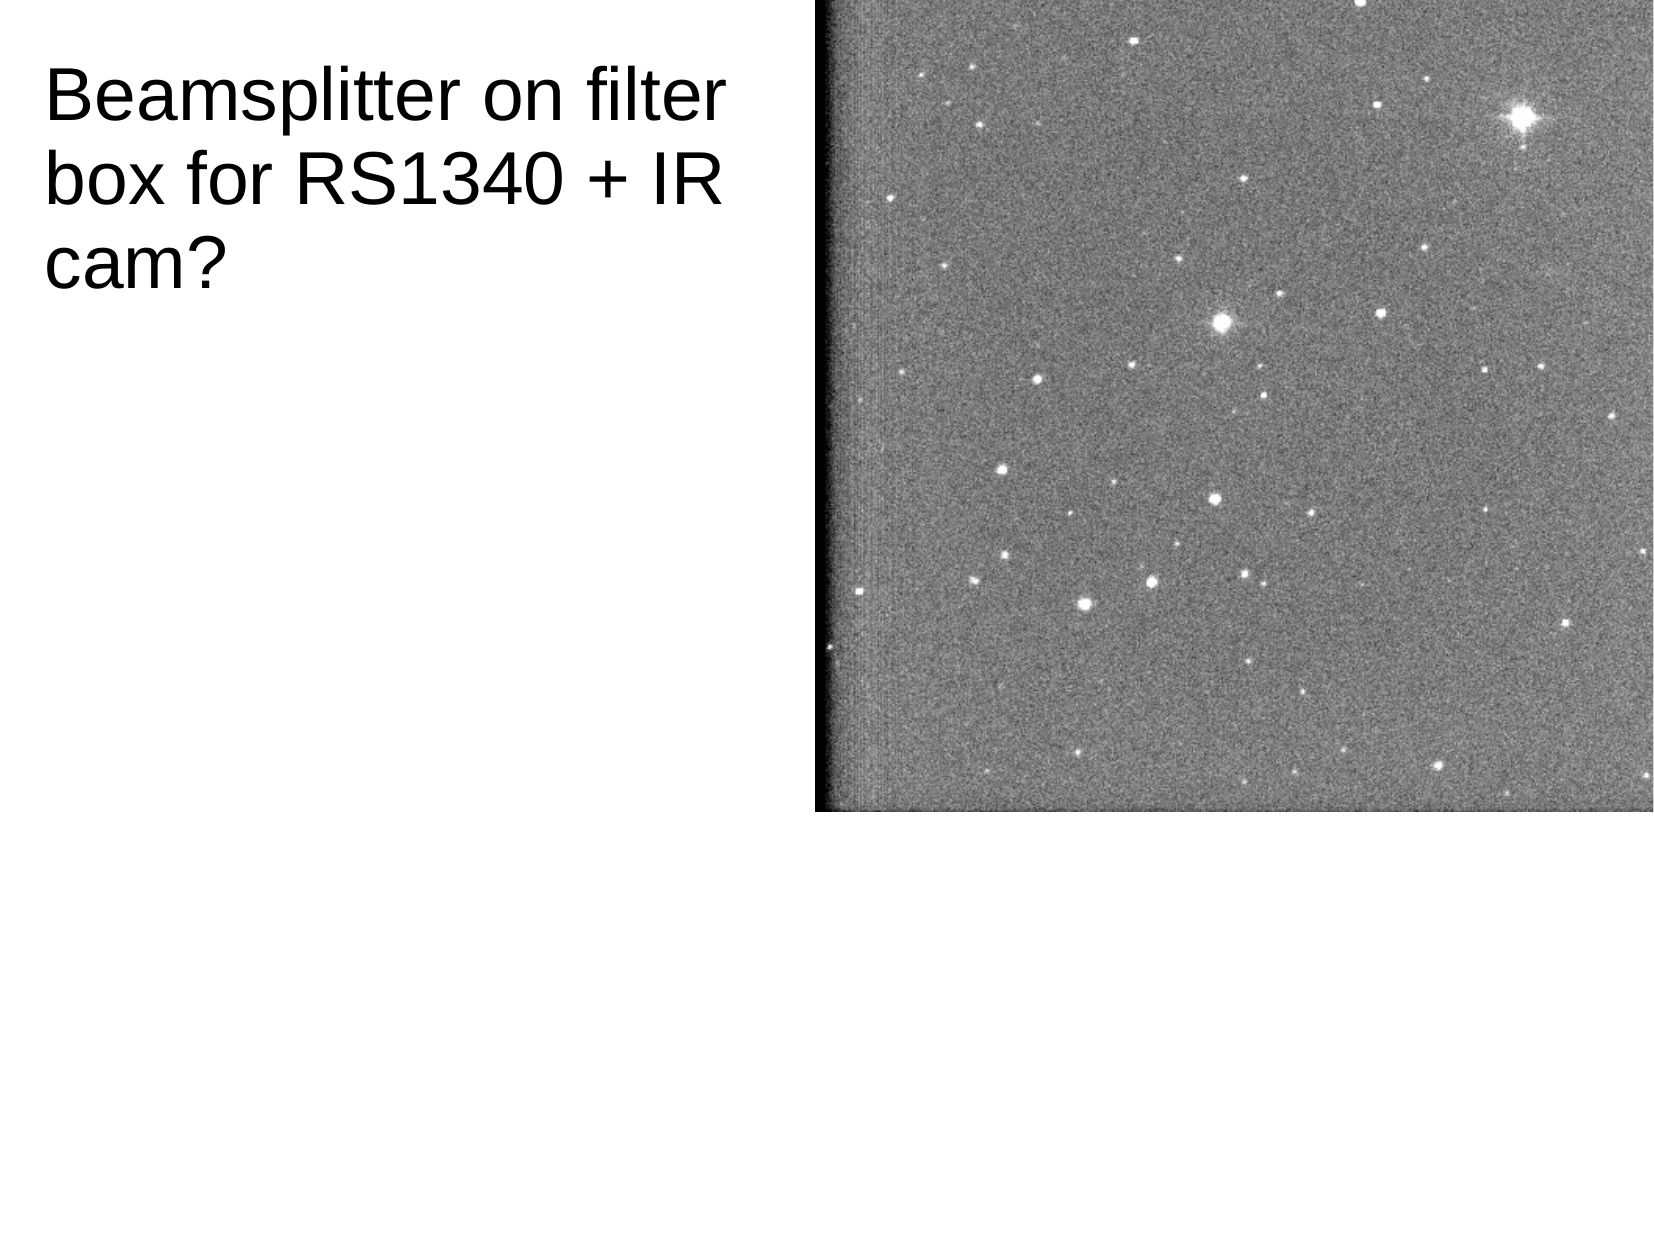

Beamsplitter on filter box for RS1340 + IR cam?